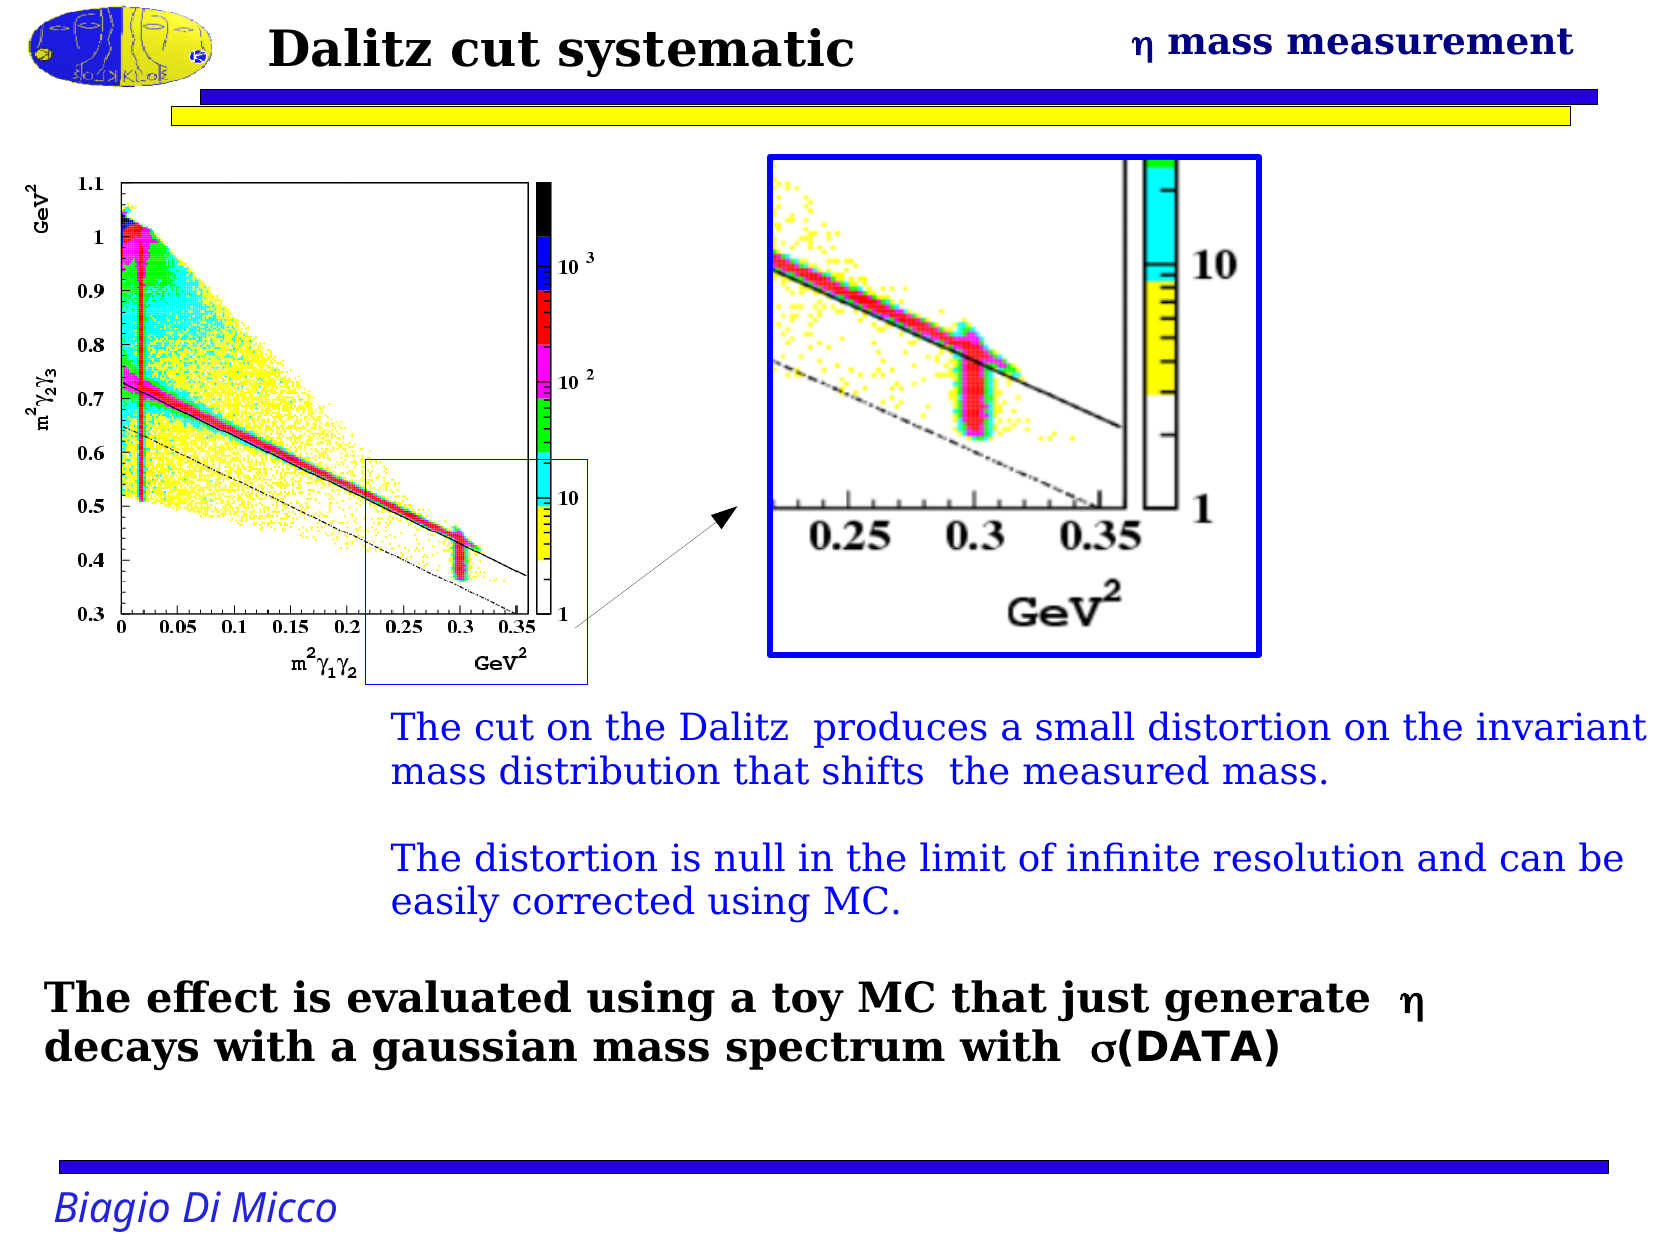

Dalitz cut systematic
The cut on the Dalitz produces a small distortion on the invariant mass distribution that shifts the measured mass.
The distortion is null in the limit of infinite resolution and can be easily corrected using MC.
The effect is evaluated using a toy MC that just generate h decays with a gaussian mass spectrum with s(DATA)